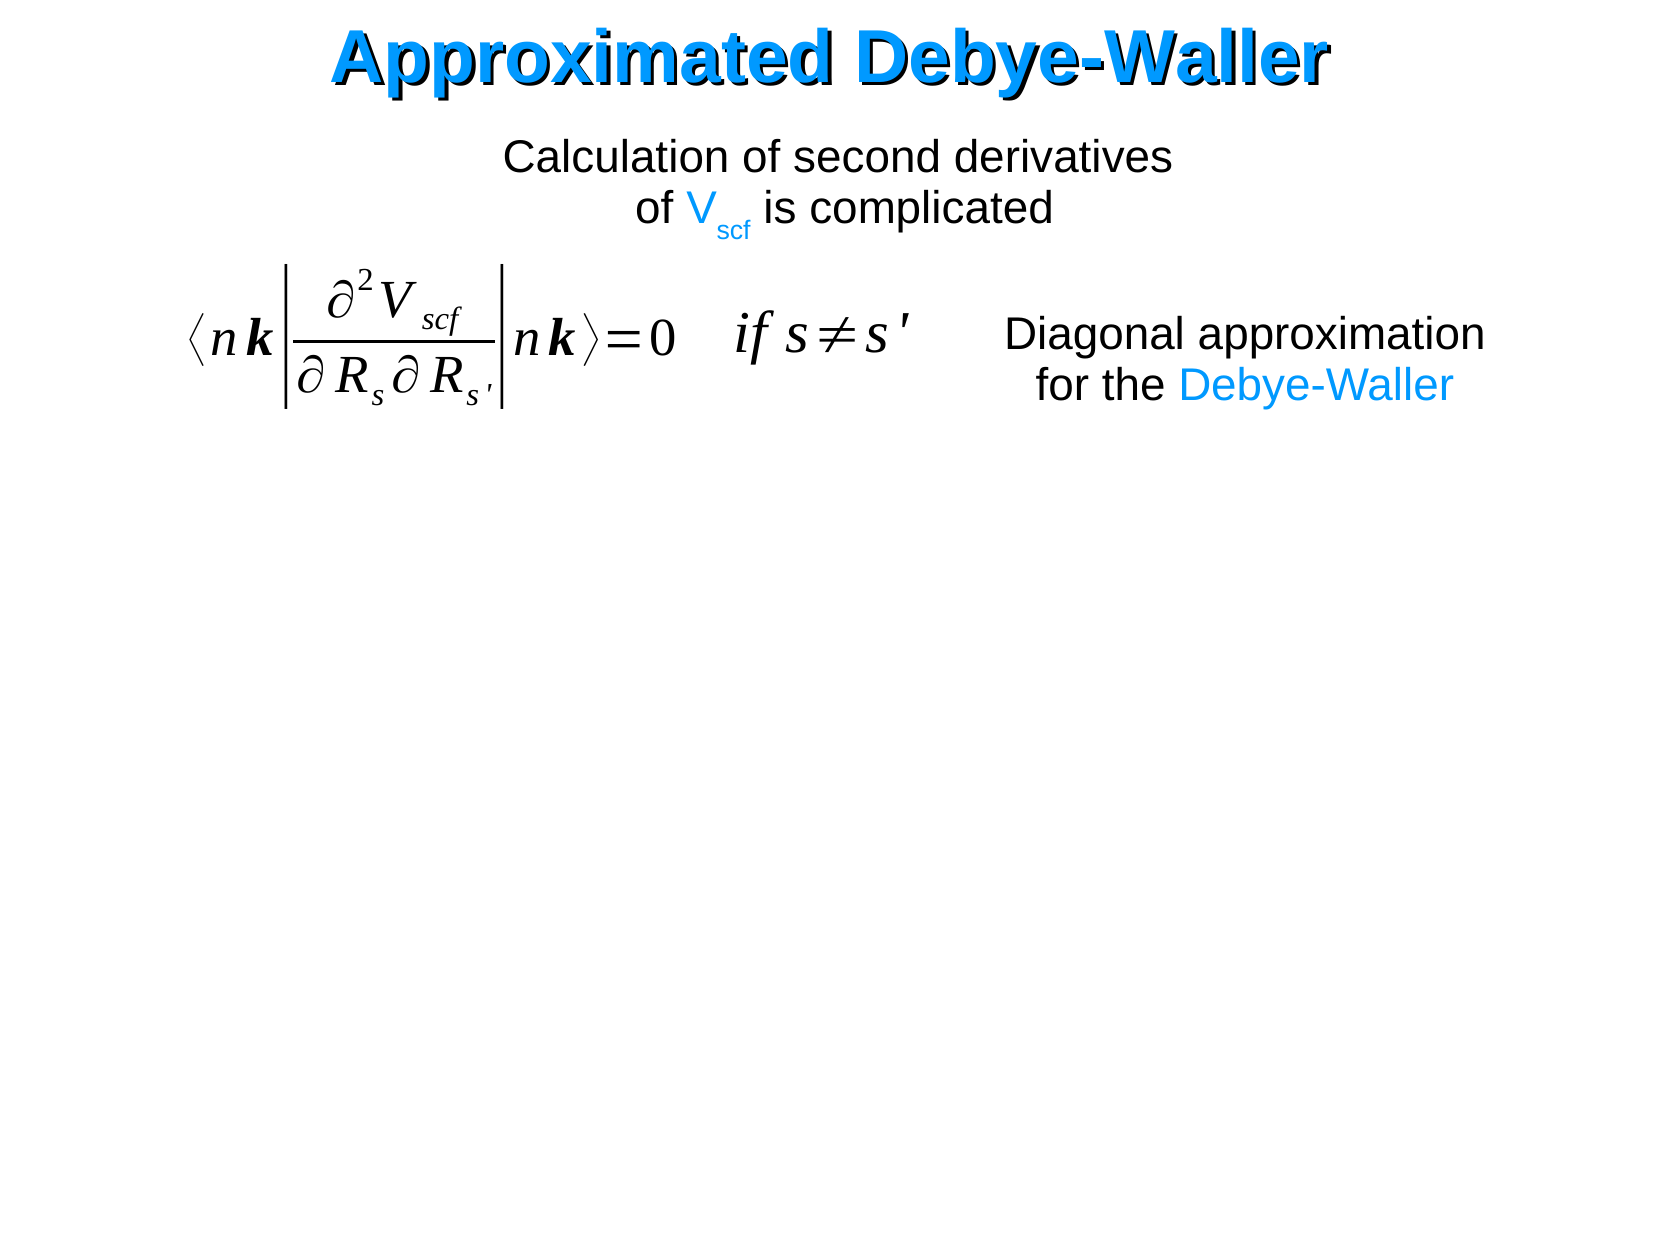

Approximated Debye-Waller
Calculation of second derivatives
of Vscf is complicated
Diagonal approximation
for the Debye-Waller